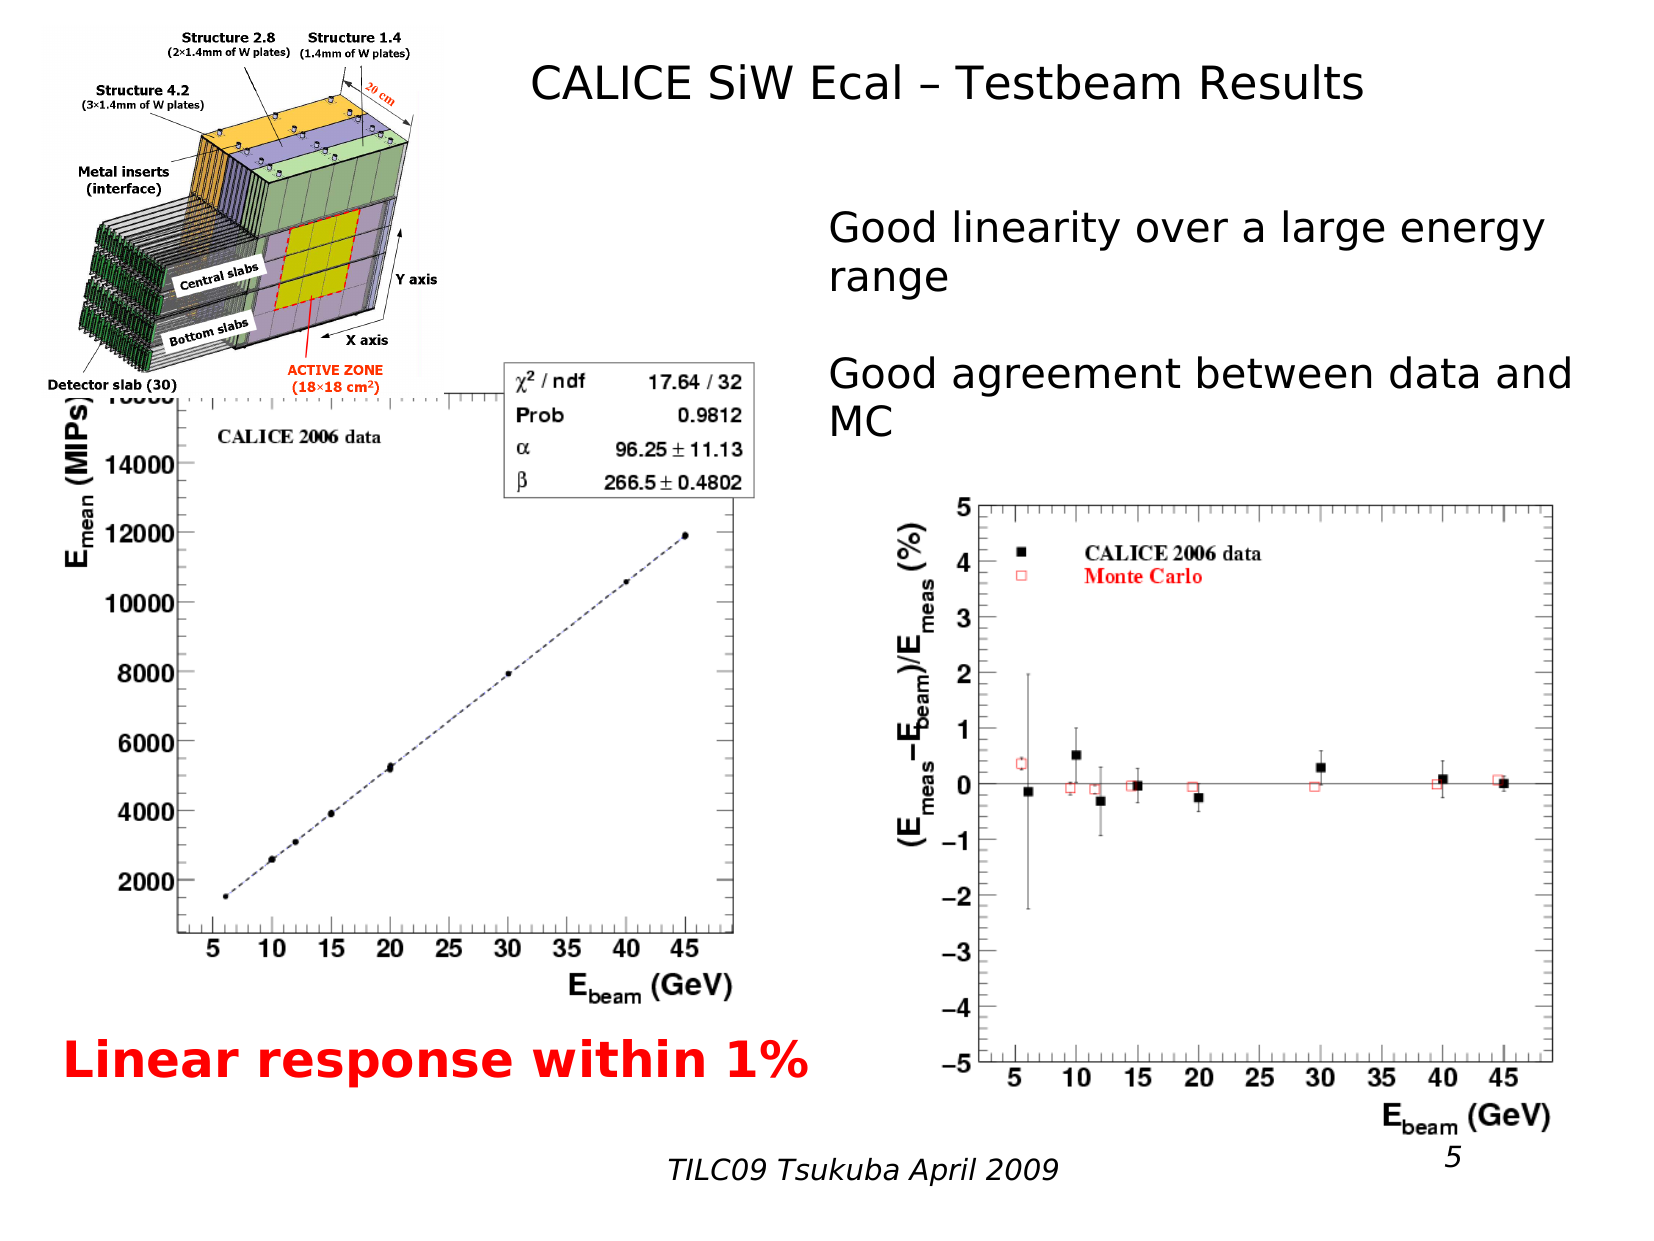

CALICE SiW Ecal – Testbeam Results
Good linearity over a large energy range
Good agreement between data and MC
Linear response within 1%
ECFA 2008 Warsaw June 2008